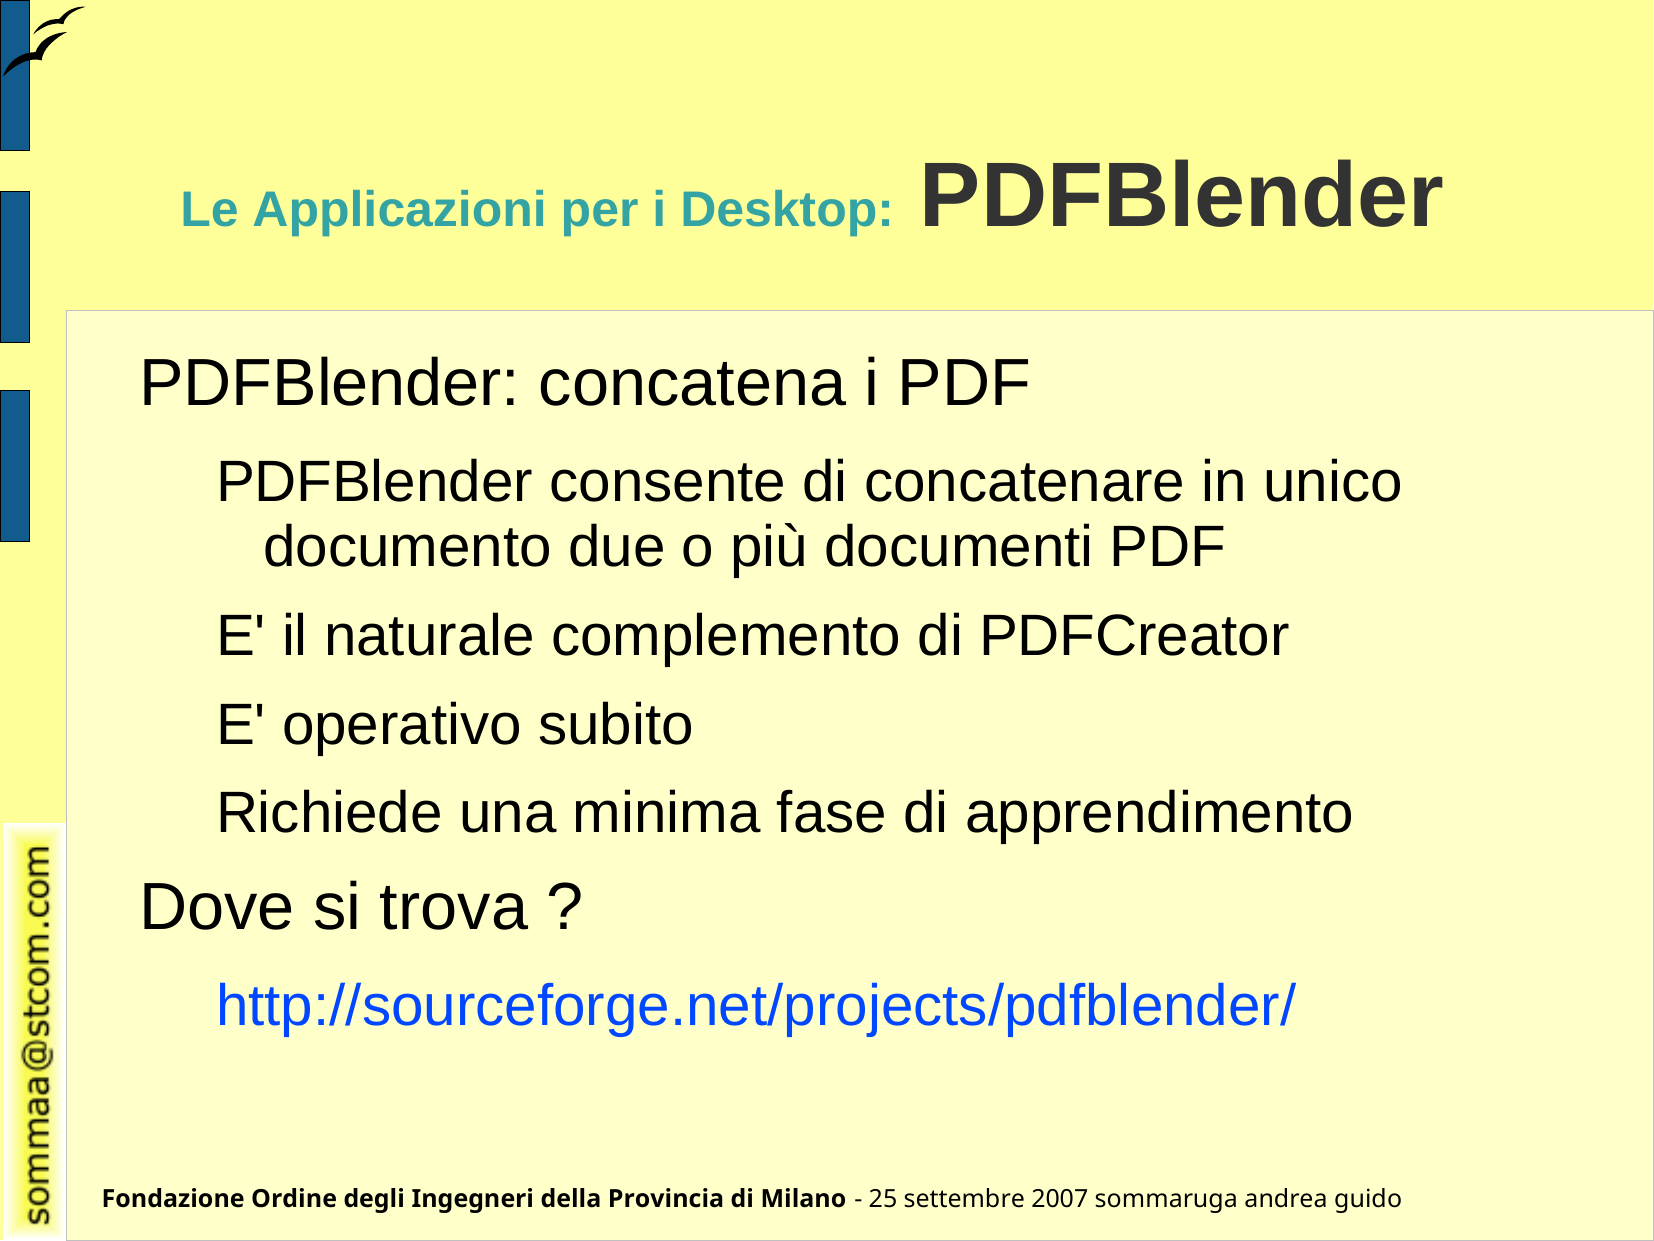

# Le Applicazioni per i Desktop: PDFBlender
PDFBlender: concatena i PDF
PDFBlender consente di concatenare in unico documento due o più documenti PDF
E' il naturale complemento di PDFCreator
E' operativo subito
Richiede una minima fase di apprendimento
Dove si trova ?
http://sourceforge.net/projects/pdfblender/